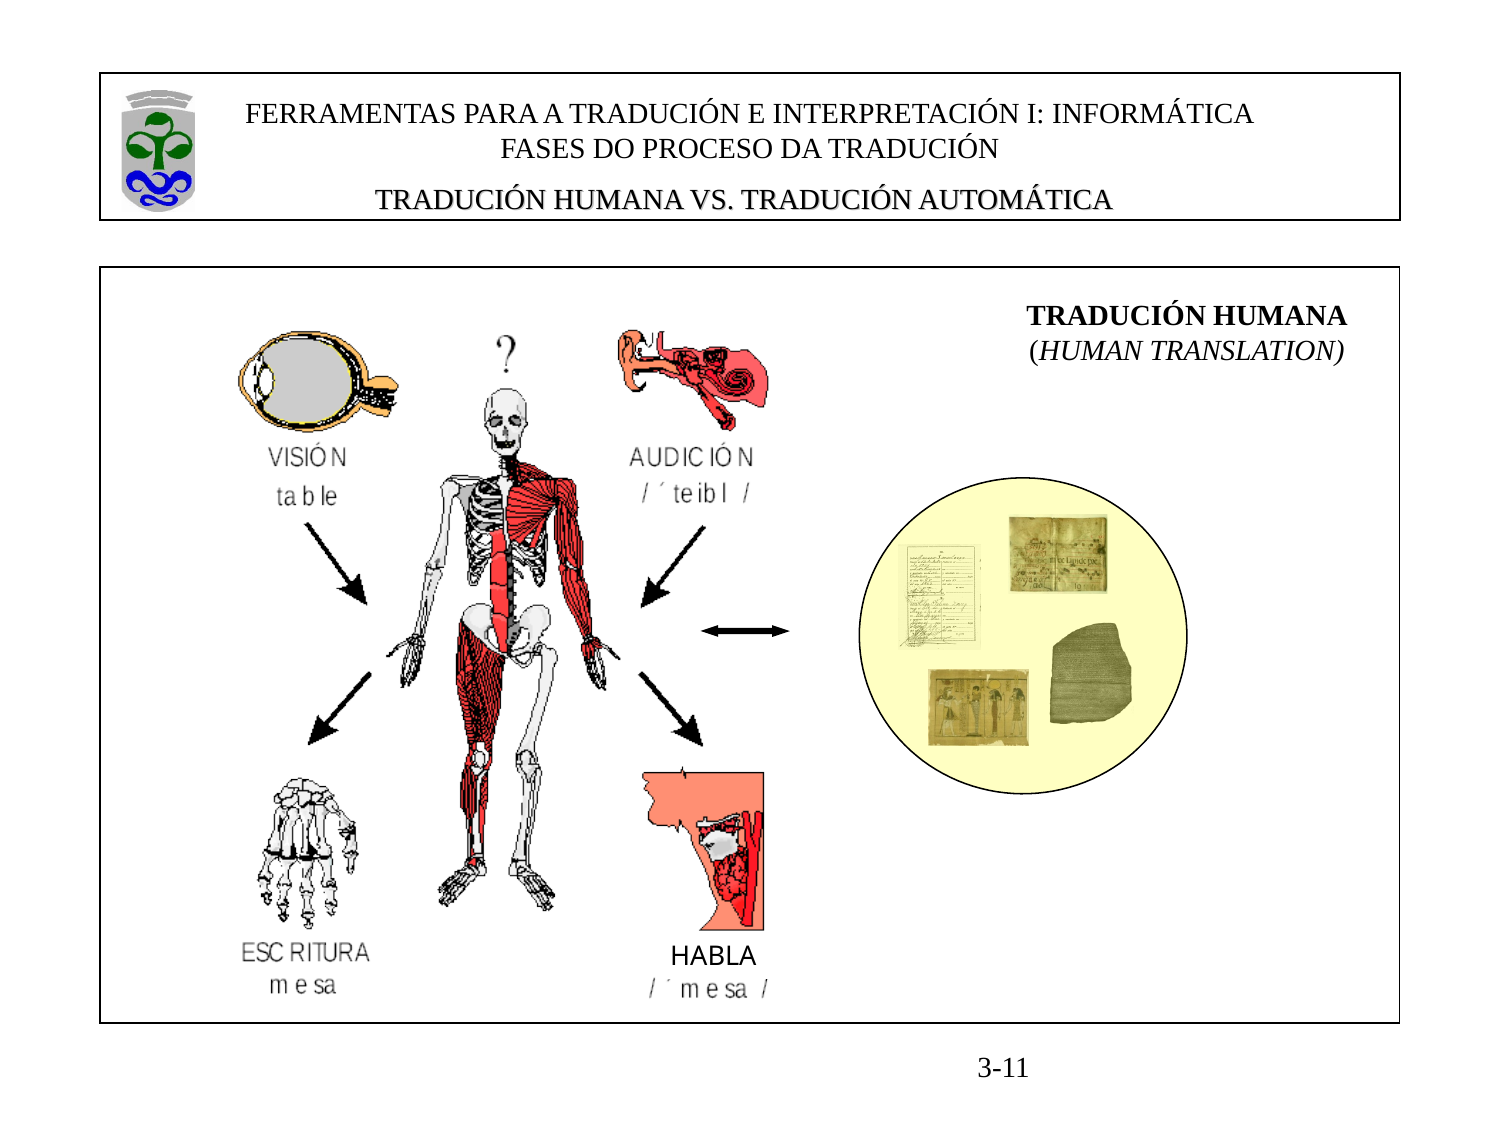

TRADUCIÓN HUMANA VS. TRADUCIÓN AUTOMÁTICA
TRADUCIÓN HUMANA
(HUMAN TRANSLATION)
HABLA